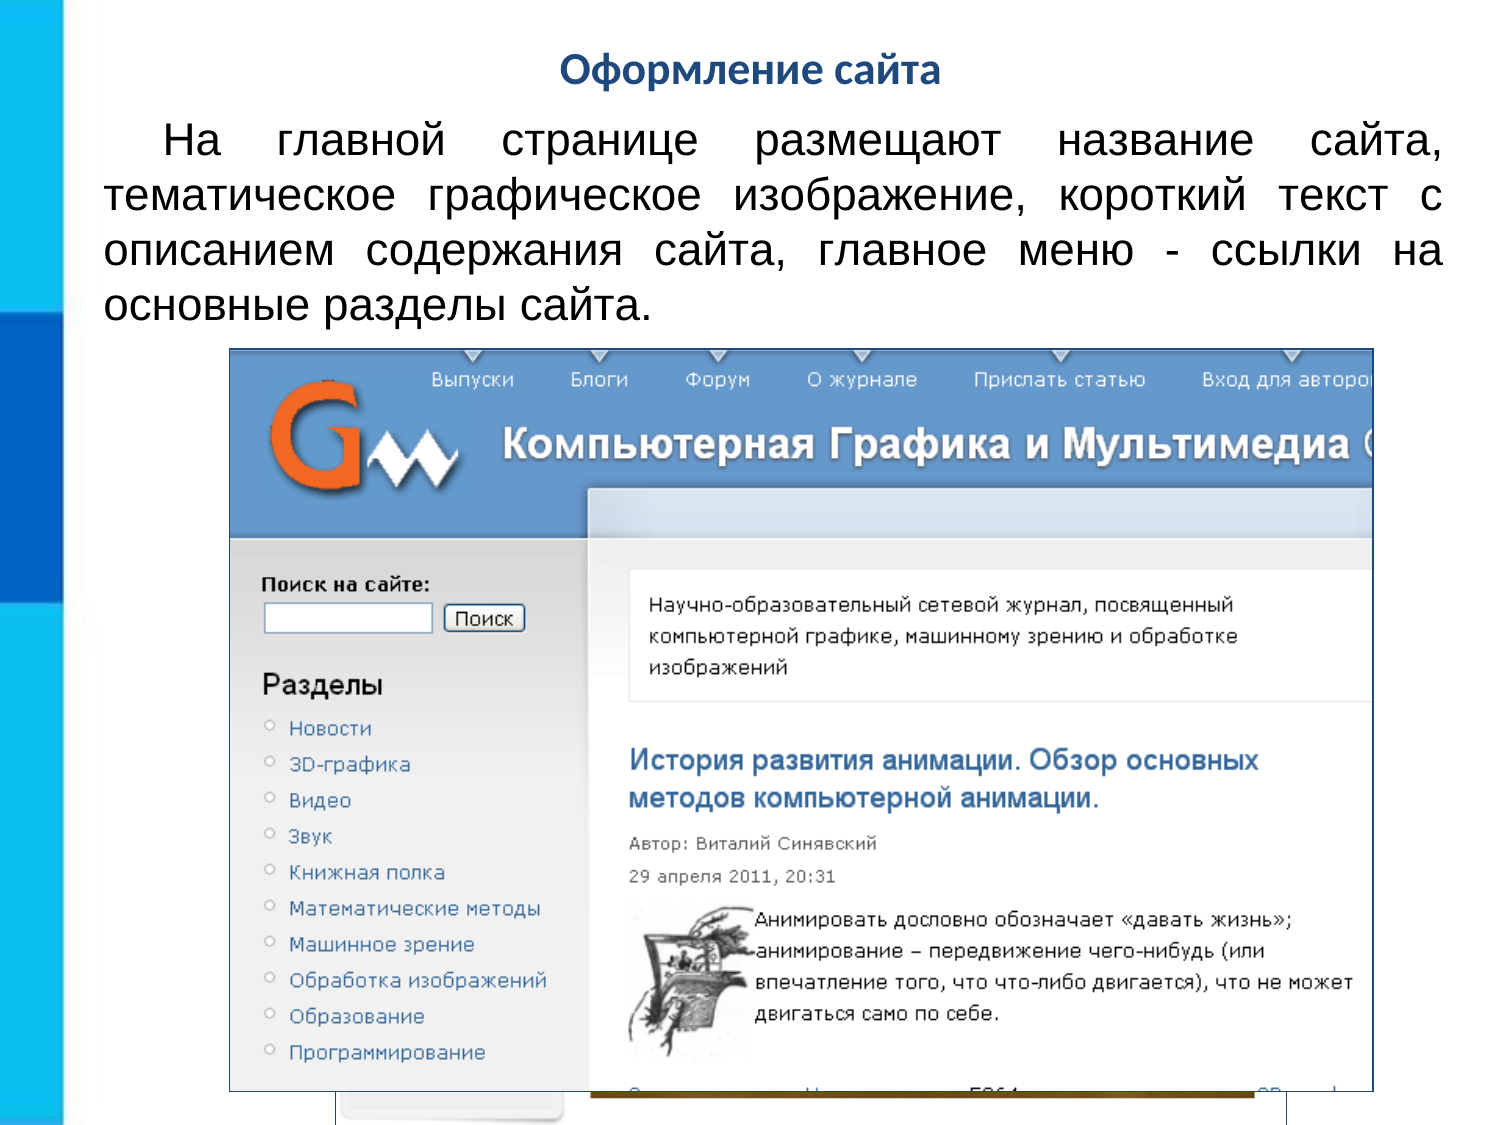

Оформление сайта
На главной странице размещают название сайта, тематическое графическое изображение, короткий текст с описанием содержания сайта, главное меню - ссылки на основные разделы сайта.